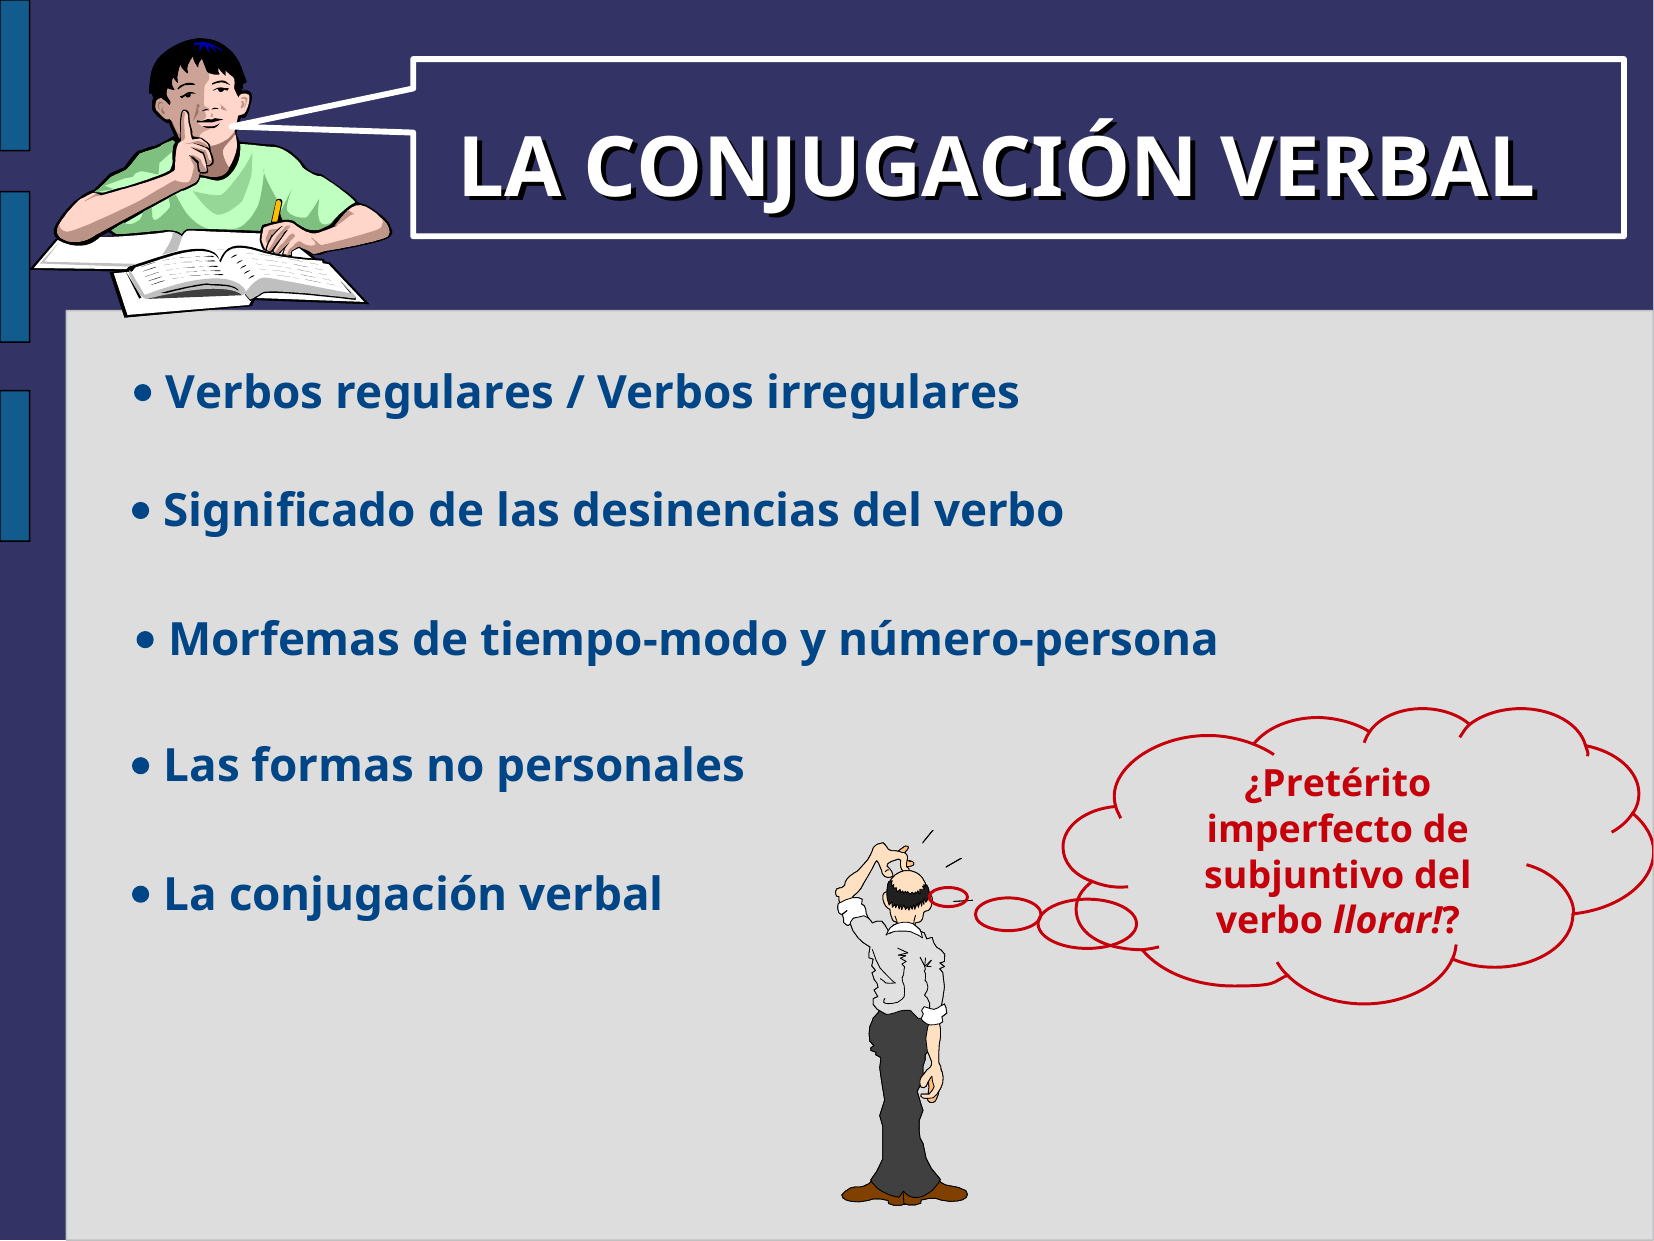

LA CONJUGACIÓN VERBAL
 Verbos regulares / Verbos irregulares
 Significado de las desinencias del verbo
 Morfemas de tiempo-modo y número-persona
¿Pretérito imperfecto de subjuntivo del verbo llorar!?
 Las formas no personales
 La conjugación verbal